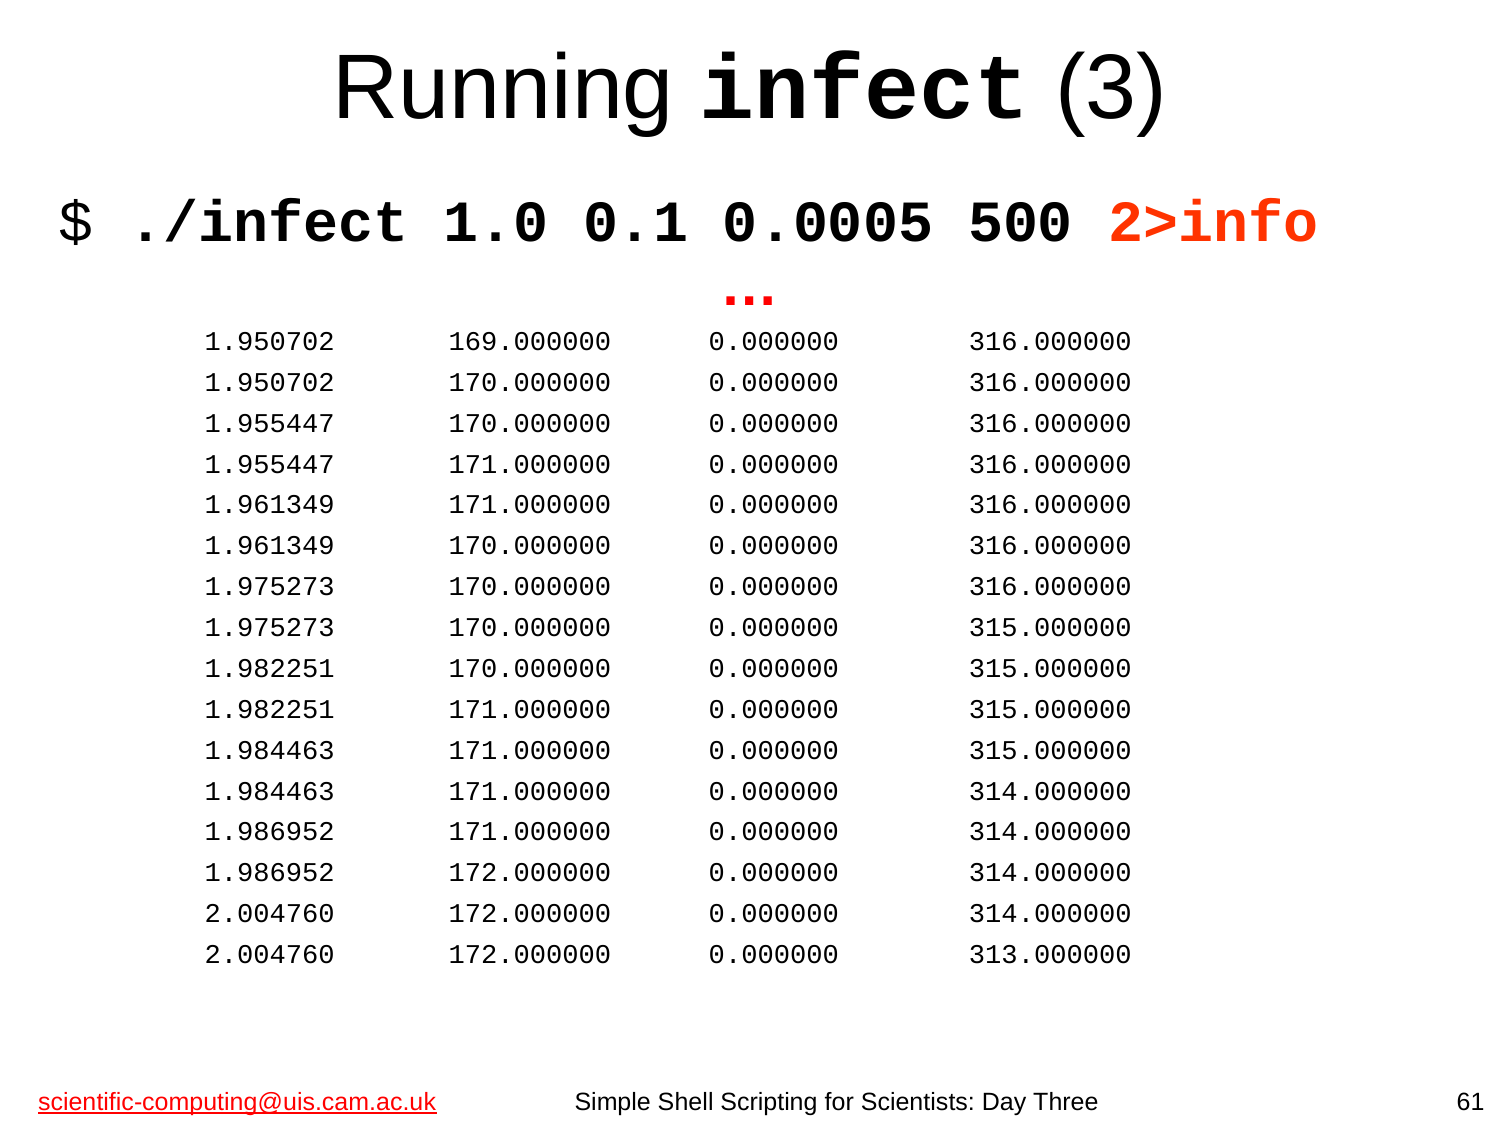

# Running infect (3)
$ ./infect 1.0 0.1 0.0005 500 2>info
…
 1.950702 169.000000 0.000000 316.000000
 1.950702 170.000000 0.000000 316.000000
 1.955447 170.000000 0.000000 316.000000
 1.955447 171.000000 0.000000 316.000000
 1.961349 171.000000 0.000000 316.000000
 1.961349 170.000000 0.000000 316.000000
 1.975273 170.000000 0.000000 316.000000
 1.975273 170.000000 0.000000 315.000000
 1.982251 170.000000 0.000000 315.000000
 1.982251 171.000000 0.000000 315.000000
 1.984463 171.000000 0.000000 315.000000
 1.984463 171.000000 0.000000 314.000000
 1.986952 171.000000 0.000000 314.000000
 1.986952 172.000000 0.000000 314.000000
 2.004760 172.000000 0.000000 314.000000
 2.004760 172.000000 0.000000 313.000000
escience-support@ucs.cam.ac.uk	Simple Shell Scripting for Scientists: Day Two
61